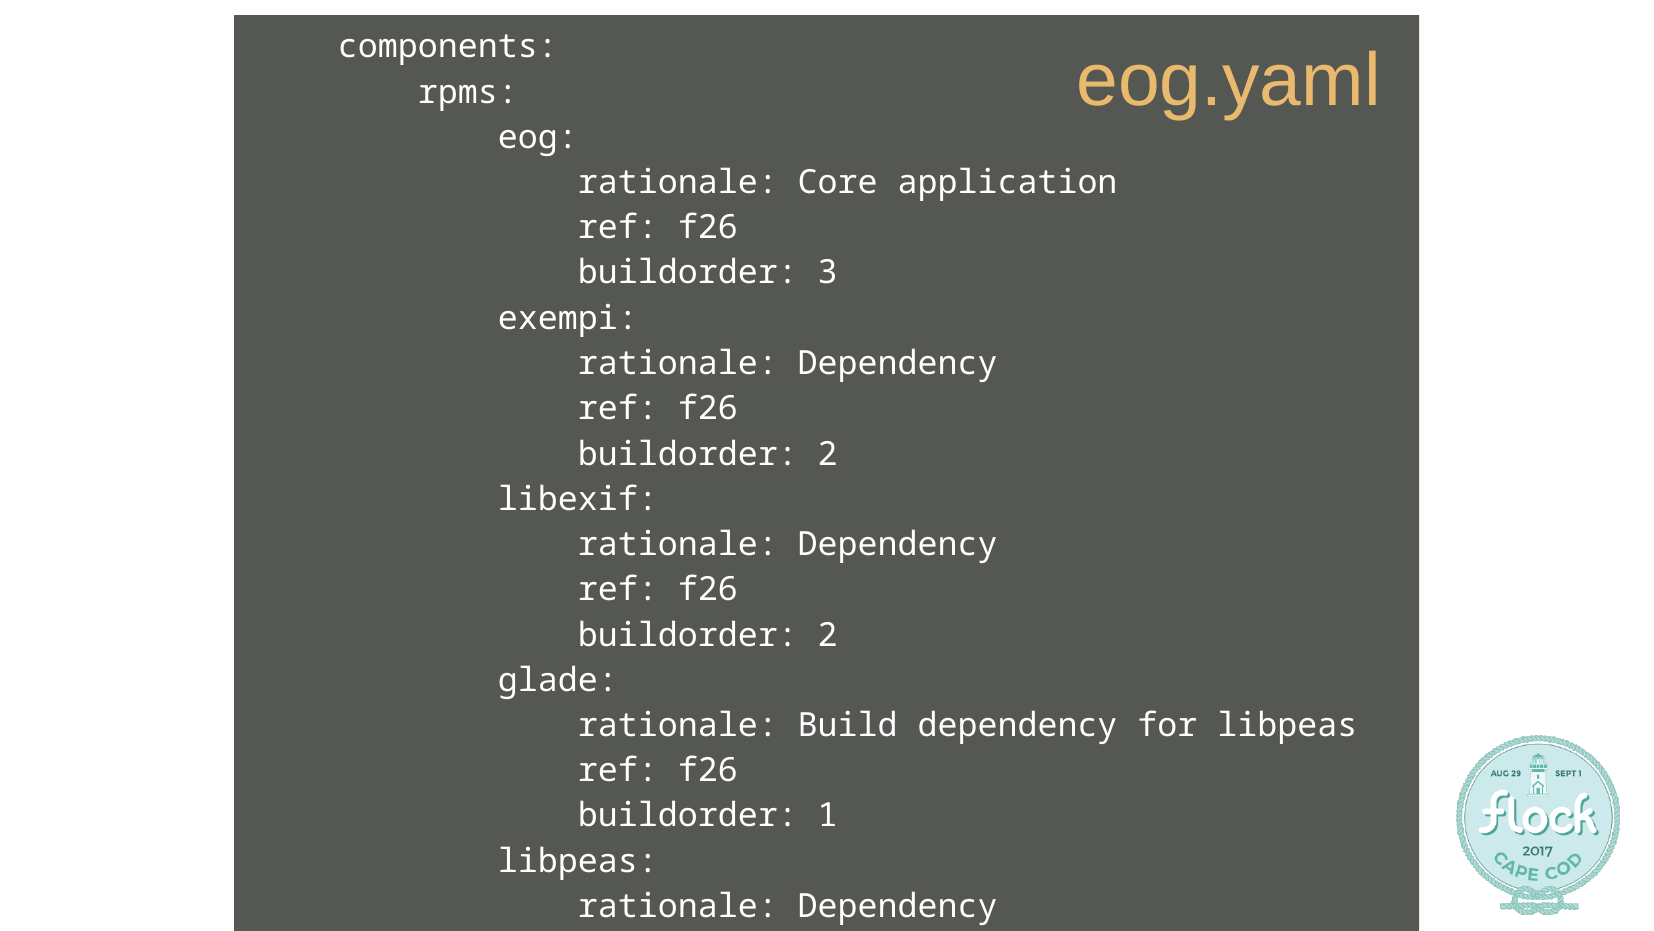

components:
 rpms:
 eog:
 rationale: Core application
 ref: f26
 buildorder: 3
 exempi:
 rationale: Dependency
 ref: f26
 buildorder: 2
 libexif:
 rationale: Dependency
 ref: f26
 buildorder: 2
 glade:
 rationale: Build dependency for libpeas
 ref: f26
 buildorder: 1
 libpeas:
 rationale: Dependency
 ref: f26
 buildorder: 2
eog.yaml